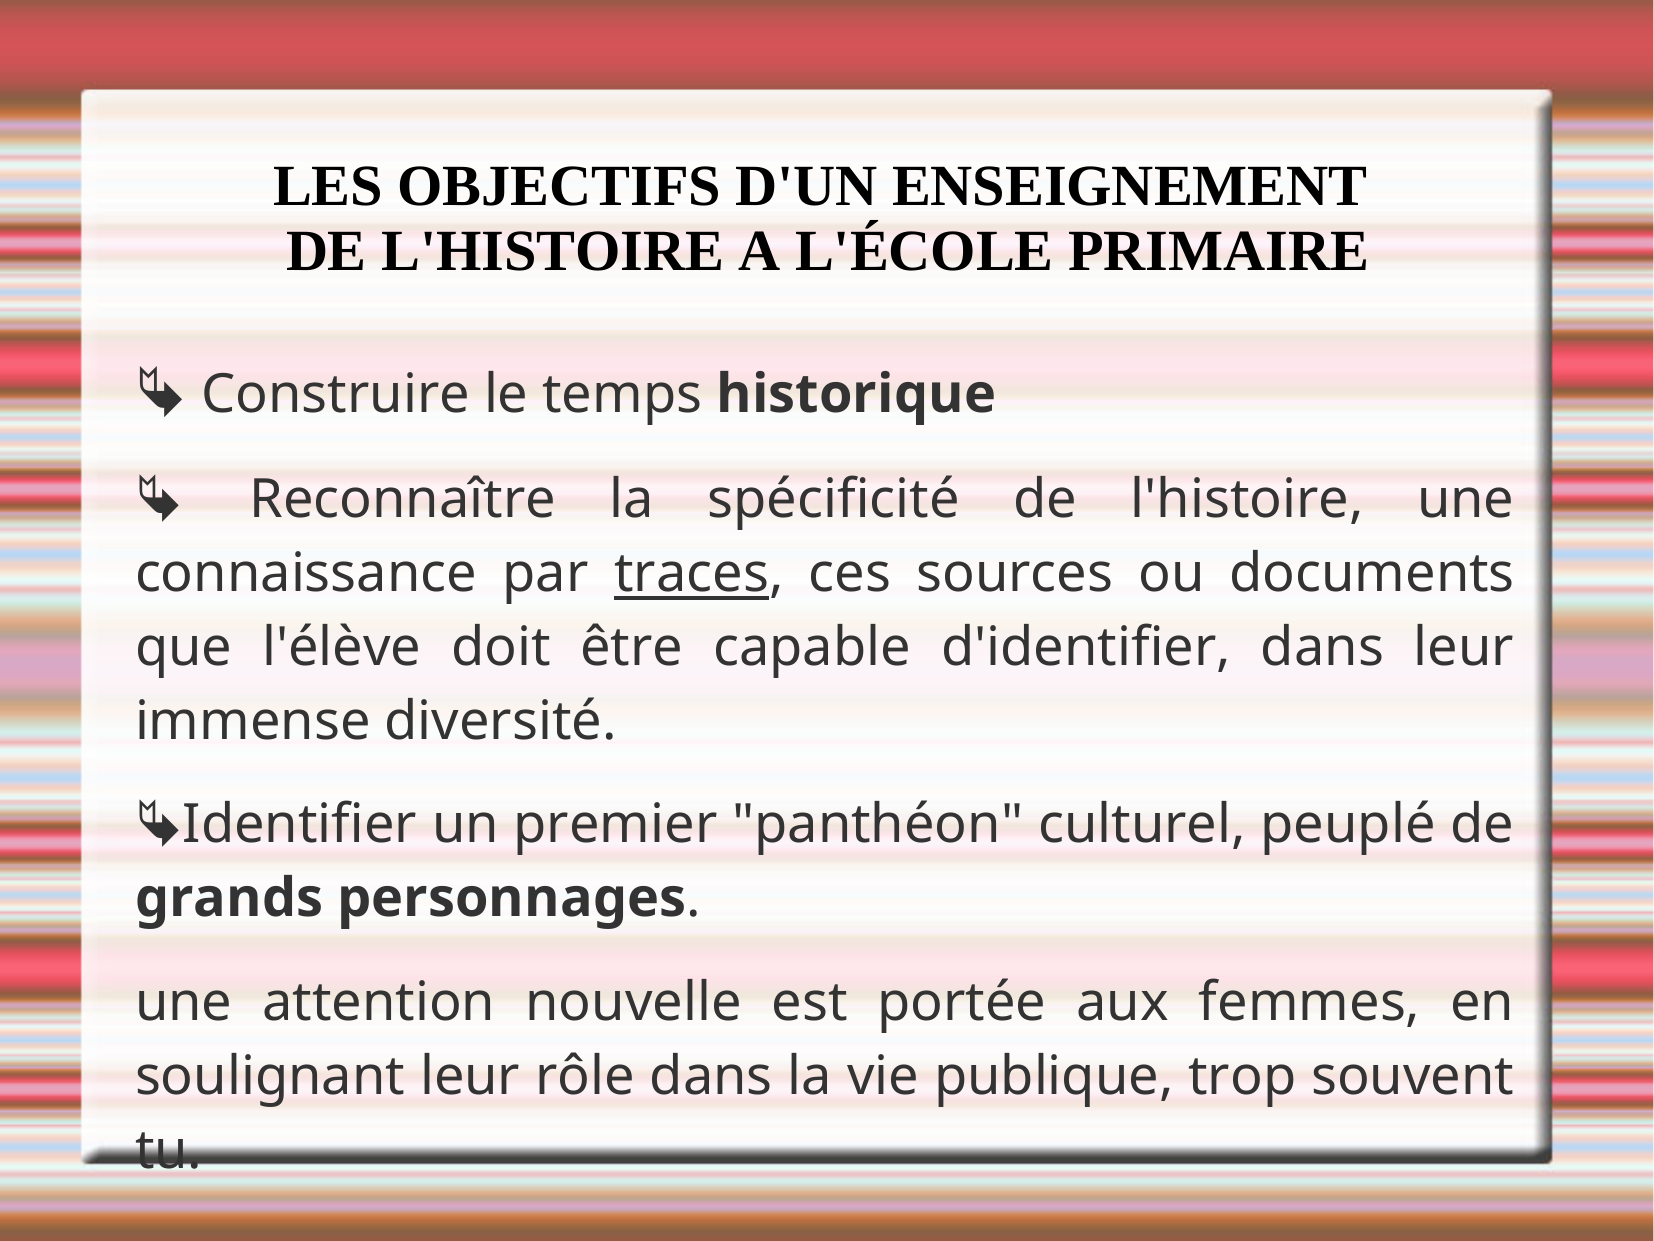

# LES OBJECTIFS D'UN ENSEIGNEMENT  DE L'HISTOIRE A L'ÉCOLE PRIMAIRE
 Construire le temps historique
 Reconnaître la spécificité de l'histoire, une connaissance par traces, ces sources ou documents que l'élève doit être capable d'identifier, dans leur immense diversité.
Identifier un premier "panthéon" culturel, peuplé de grands personnages.
une attention nouvelle est portée aux femmes, en soulignant leur rôle dans la vie publique, trop souvent tu.